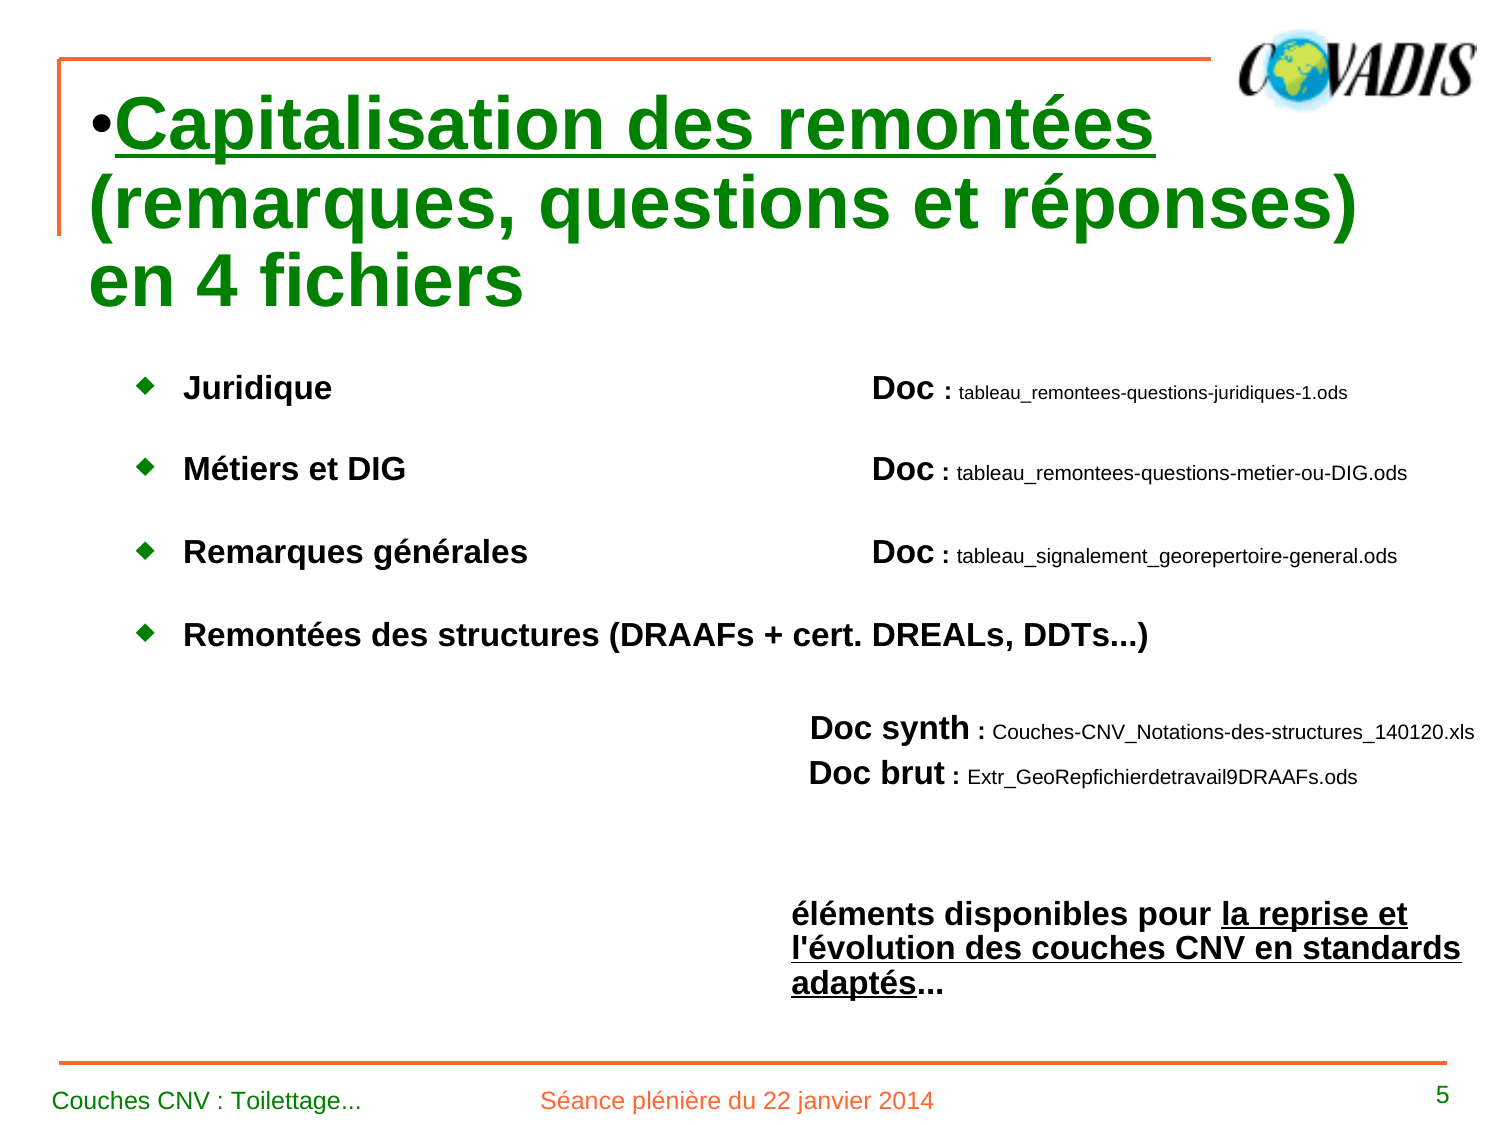

# Capitalisation des remontées (remarques, questions et réponses) en 4 fichiers
Juridique								Doc : tableau_remontees-questions-juridiques-1.ods
Métiers et DIG							Doc : tableau_remontees-questions-metier-ou-DIG.ods
Remarques générales 					Doc : tableau_signalement_georepertoire-general.ods
Remontées des structures (DRAAFs + cert. DREALs, DDTs...)
 Doc synth : Couches-CNV_Notations-des-structures_140120.xls
 Doc brut : Extr_GeoRepfichierdetravail9DRAAFs.ods
éléments disponibles pour la reprise et l'évolution des couches CNV en standards adaptés...
5
 Couches CNV : Toilettage...
Séance plénière du 22 janvier 2014